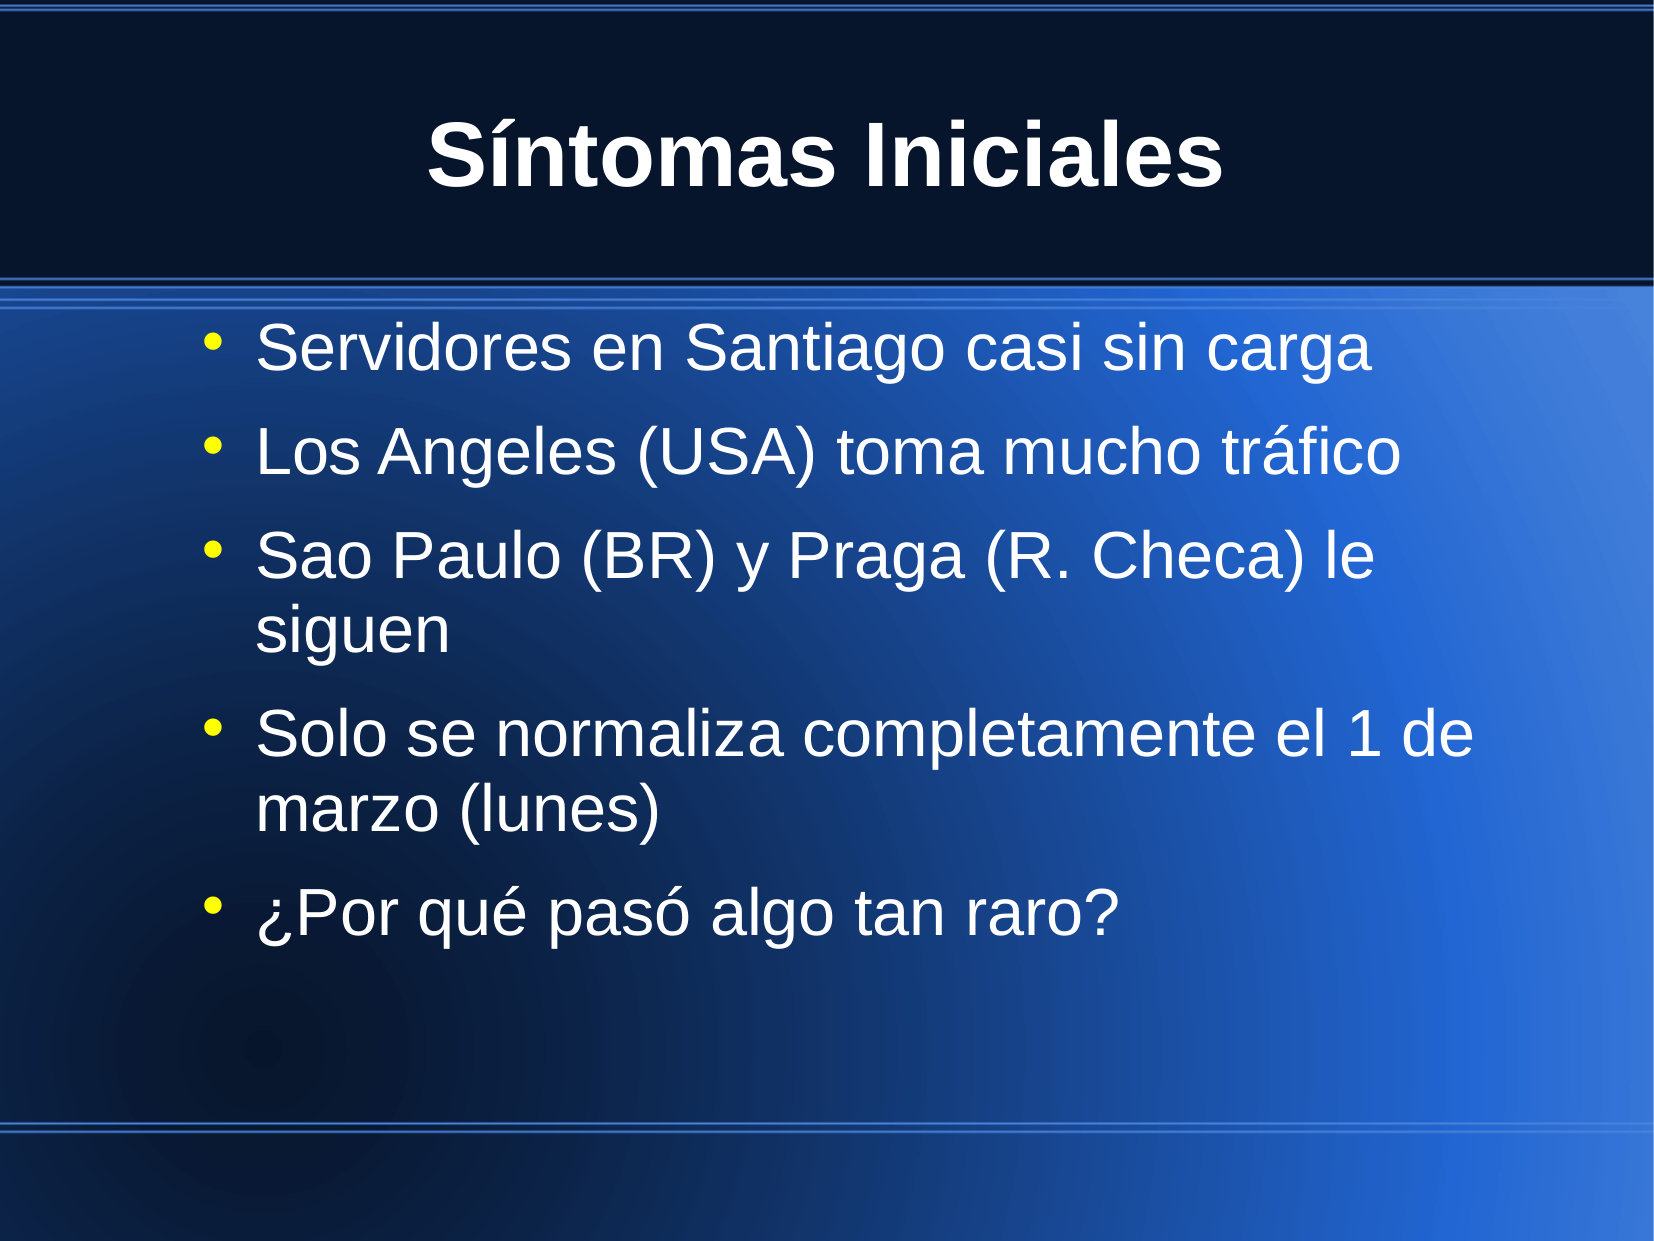

# Síntomas Iniciales
Servidores en Santiago casi sin carga
Los Angeles (USA) toma mucho tráfico
Sao Paulo (BR) y Praga (R. Checa) le siguen
Solo se normaliza completamente el 1 de marzo (lunes)
¿Por qué pasó algo tan raro?